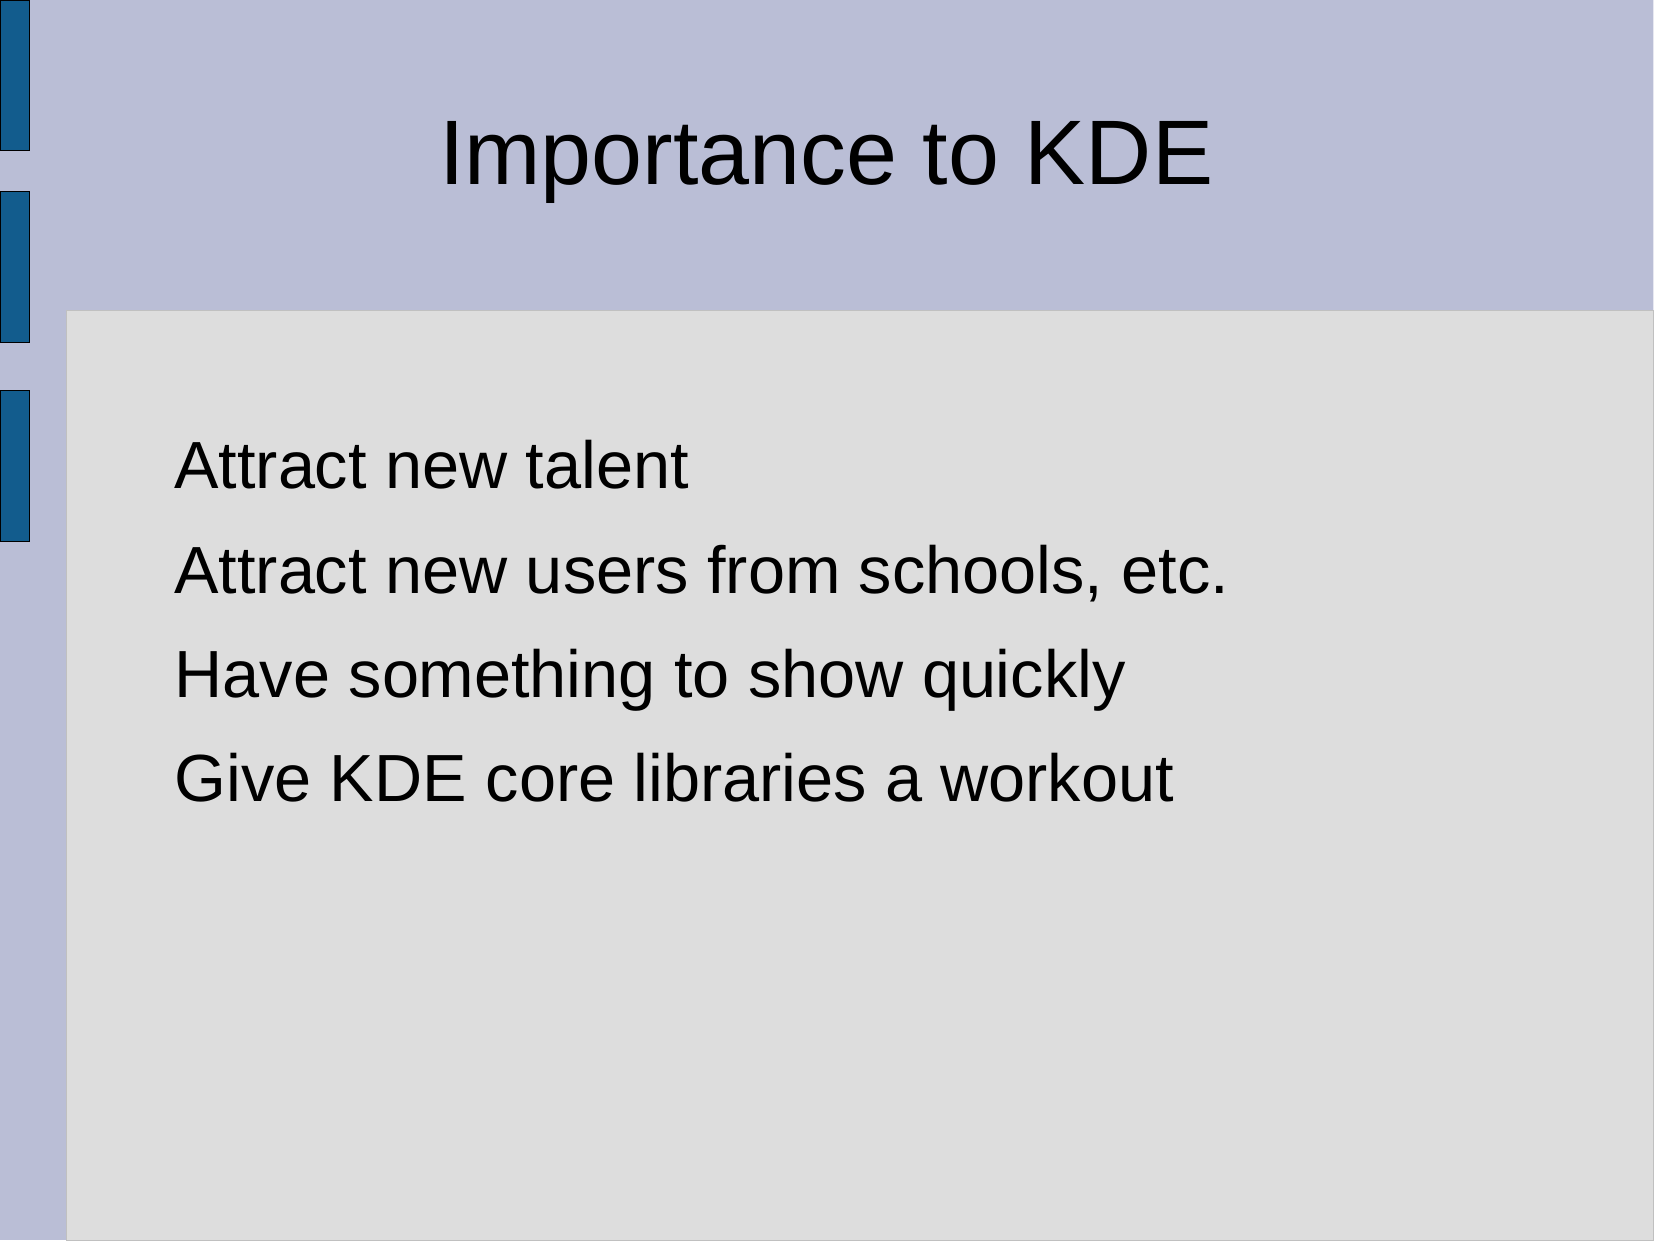

Importance to KDE
Attract new talent
Attract new users from schools, etc.
Have something to show quickly
Give KDE core libraries a workout